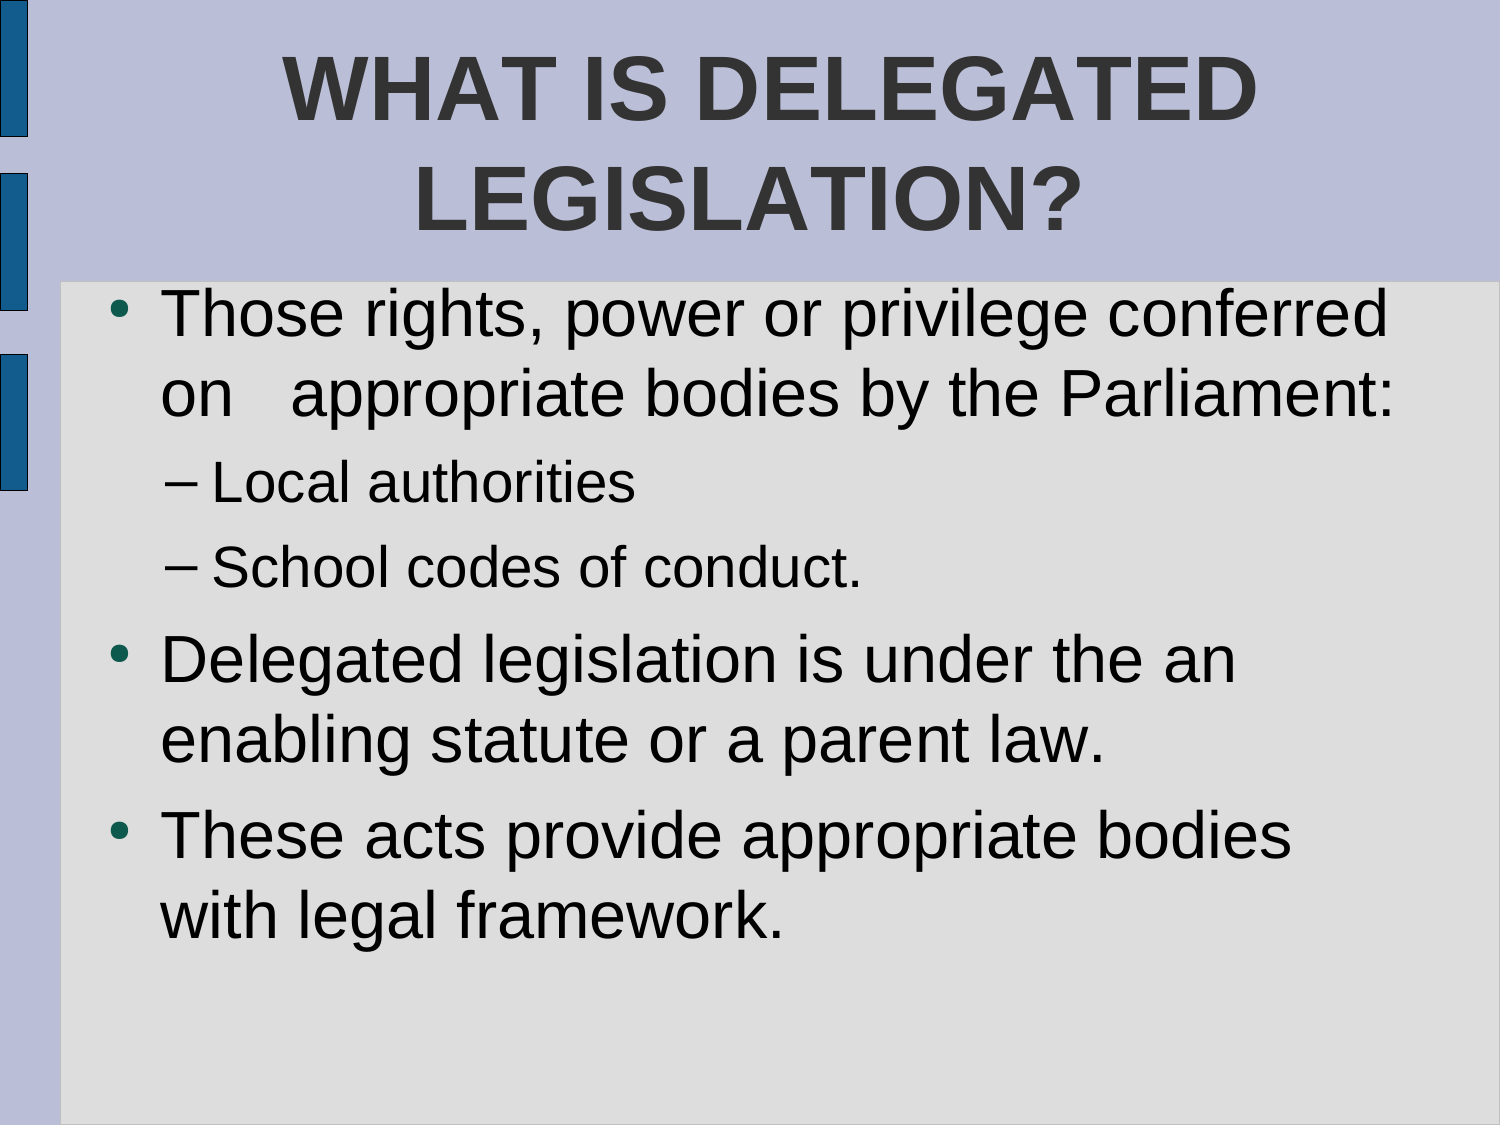

# WHAT IS DELEGATED LEGISLATION?
Those rights, power or privilege conferred on appropriate bodies by the Parliament:
Local authorities
School codes of conduct.
Delegated legislation is under the an enabling statute or a parent law.
These acts provide appropriate bodies with legal framework.